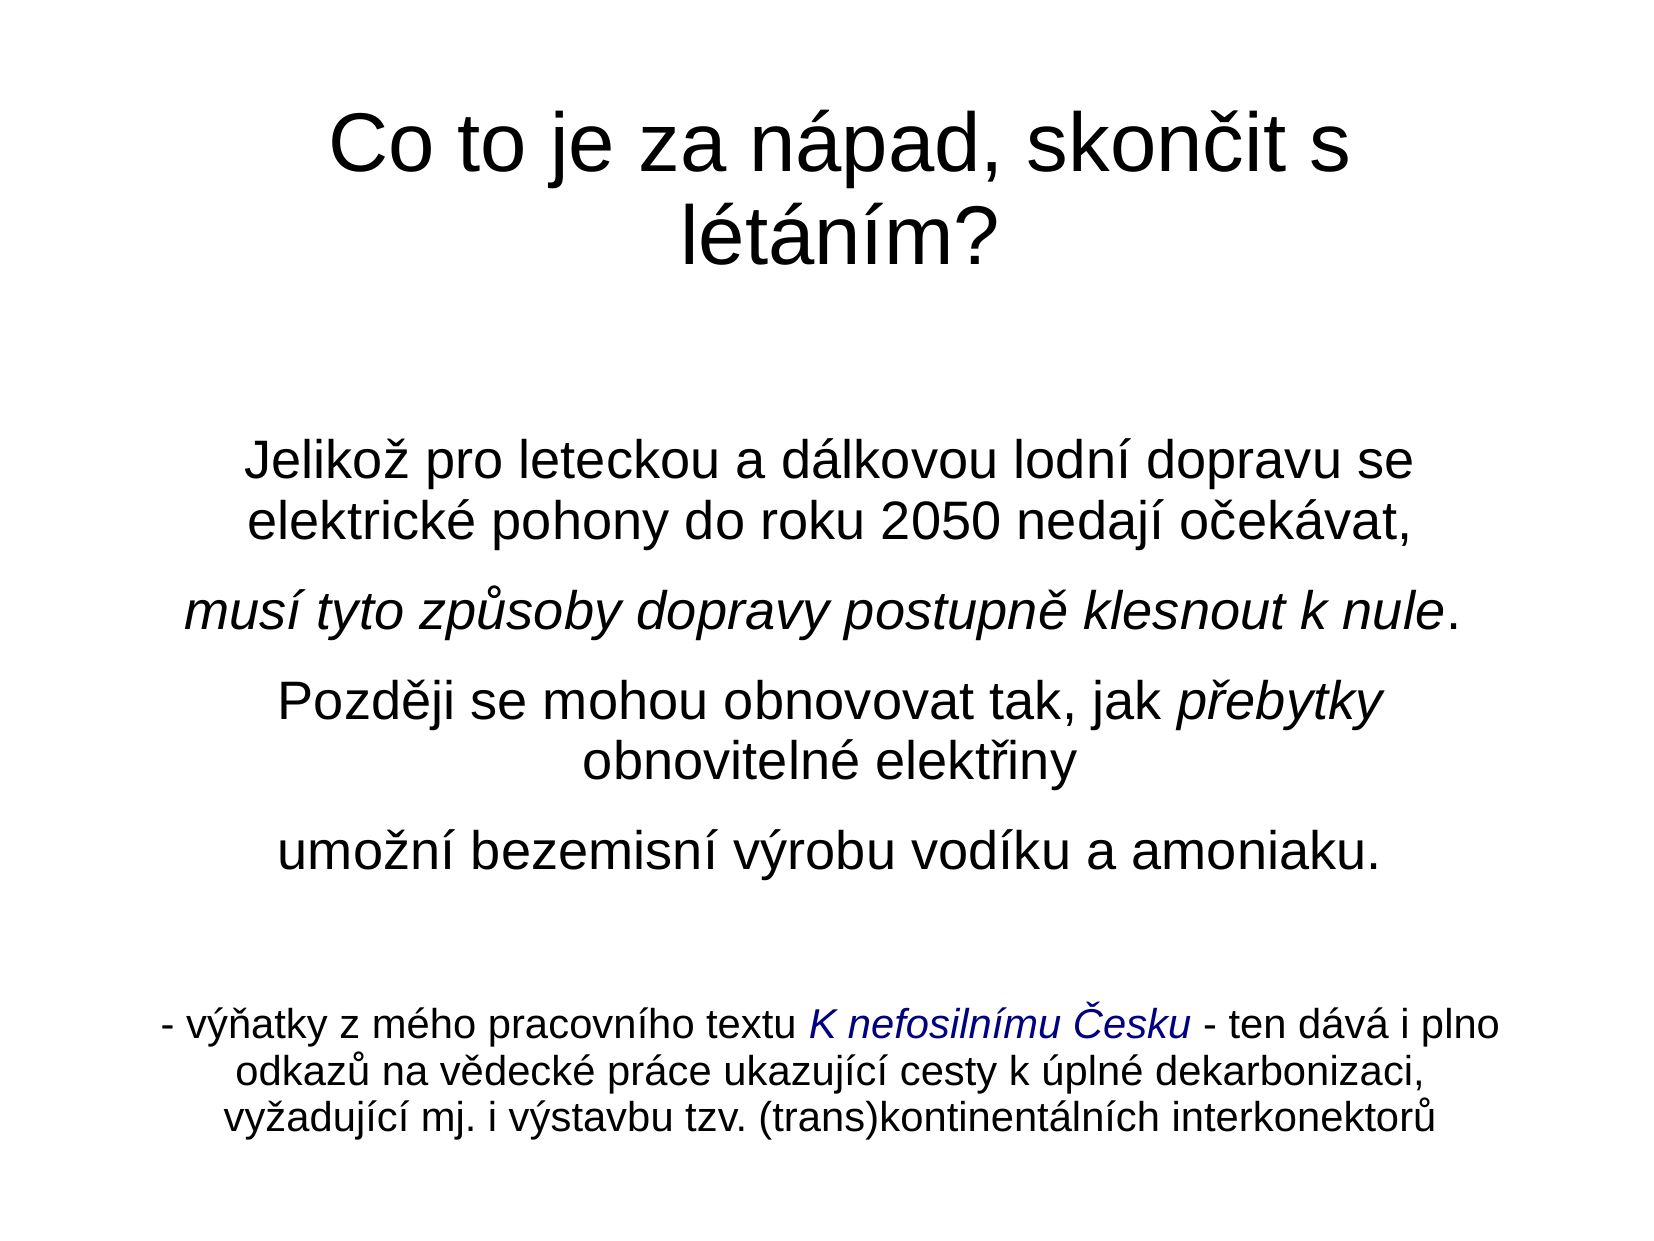

# Co to je za nápad, skončit s létáním?
Jelikož pro leteckou a dálkovou lodní dopravu se elektrické pohony do roku 2050 nedají očekávat,
musí tyto způsoby dopravy postupně klesnout k nule.
Později se mohou obnovovat tak, jak přebytky obnovitelné elektřiny
umožní bezemisní výrobu vodíku a amoniaku.
- výňatky z mého pracovního textu K nefosilnímu Česku - ten dává i plno odkazů na vědecké práce ukazující cesty k úplné dekarbonizaci, vyžadující mj. i výstavbu tzv. (trans)kontinentálních interkonektorů